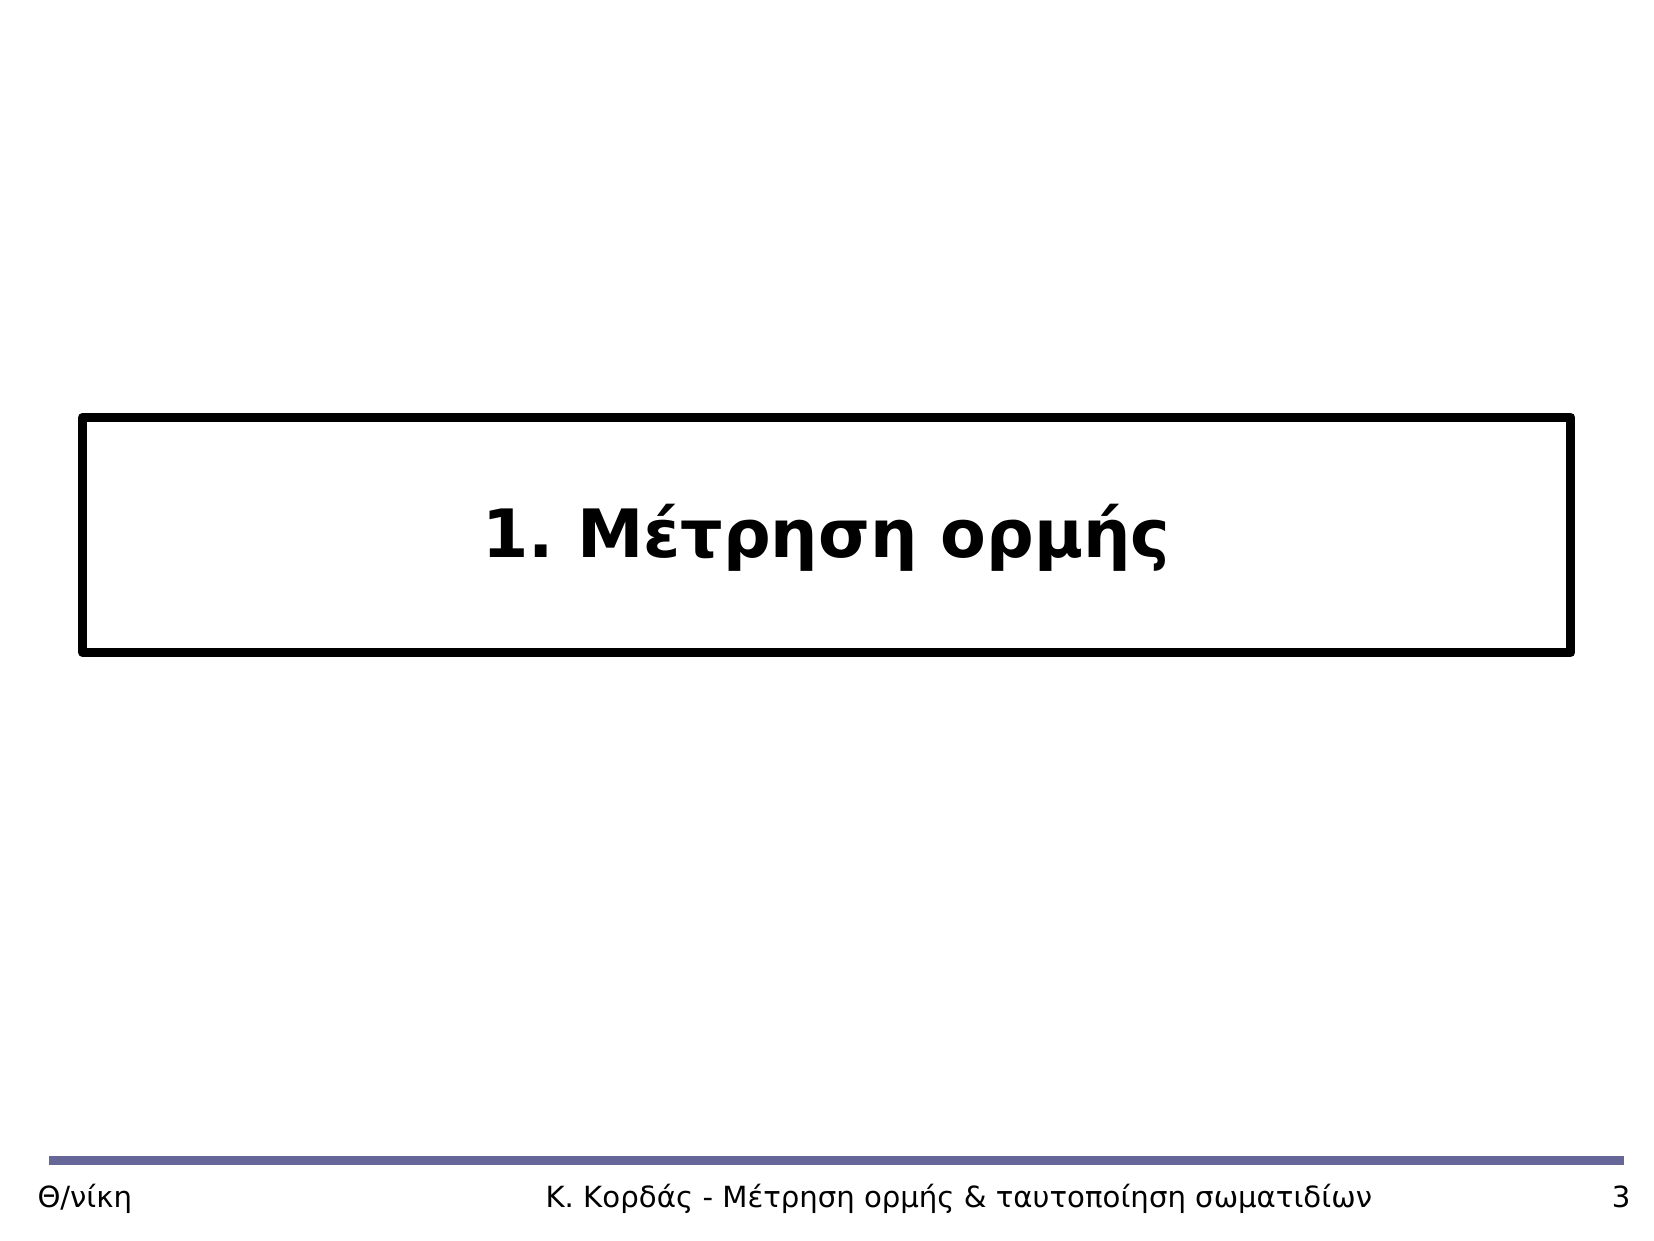

# 1. Μέτρηση ορμής
Θ/νίκη
Κ. Κορδάς - Μέτρηση ορμής & ταυτοποίηση σωματιδίων
3